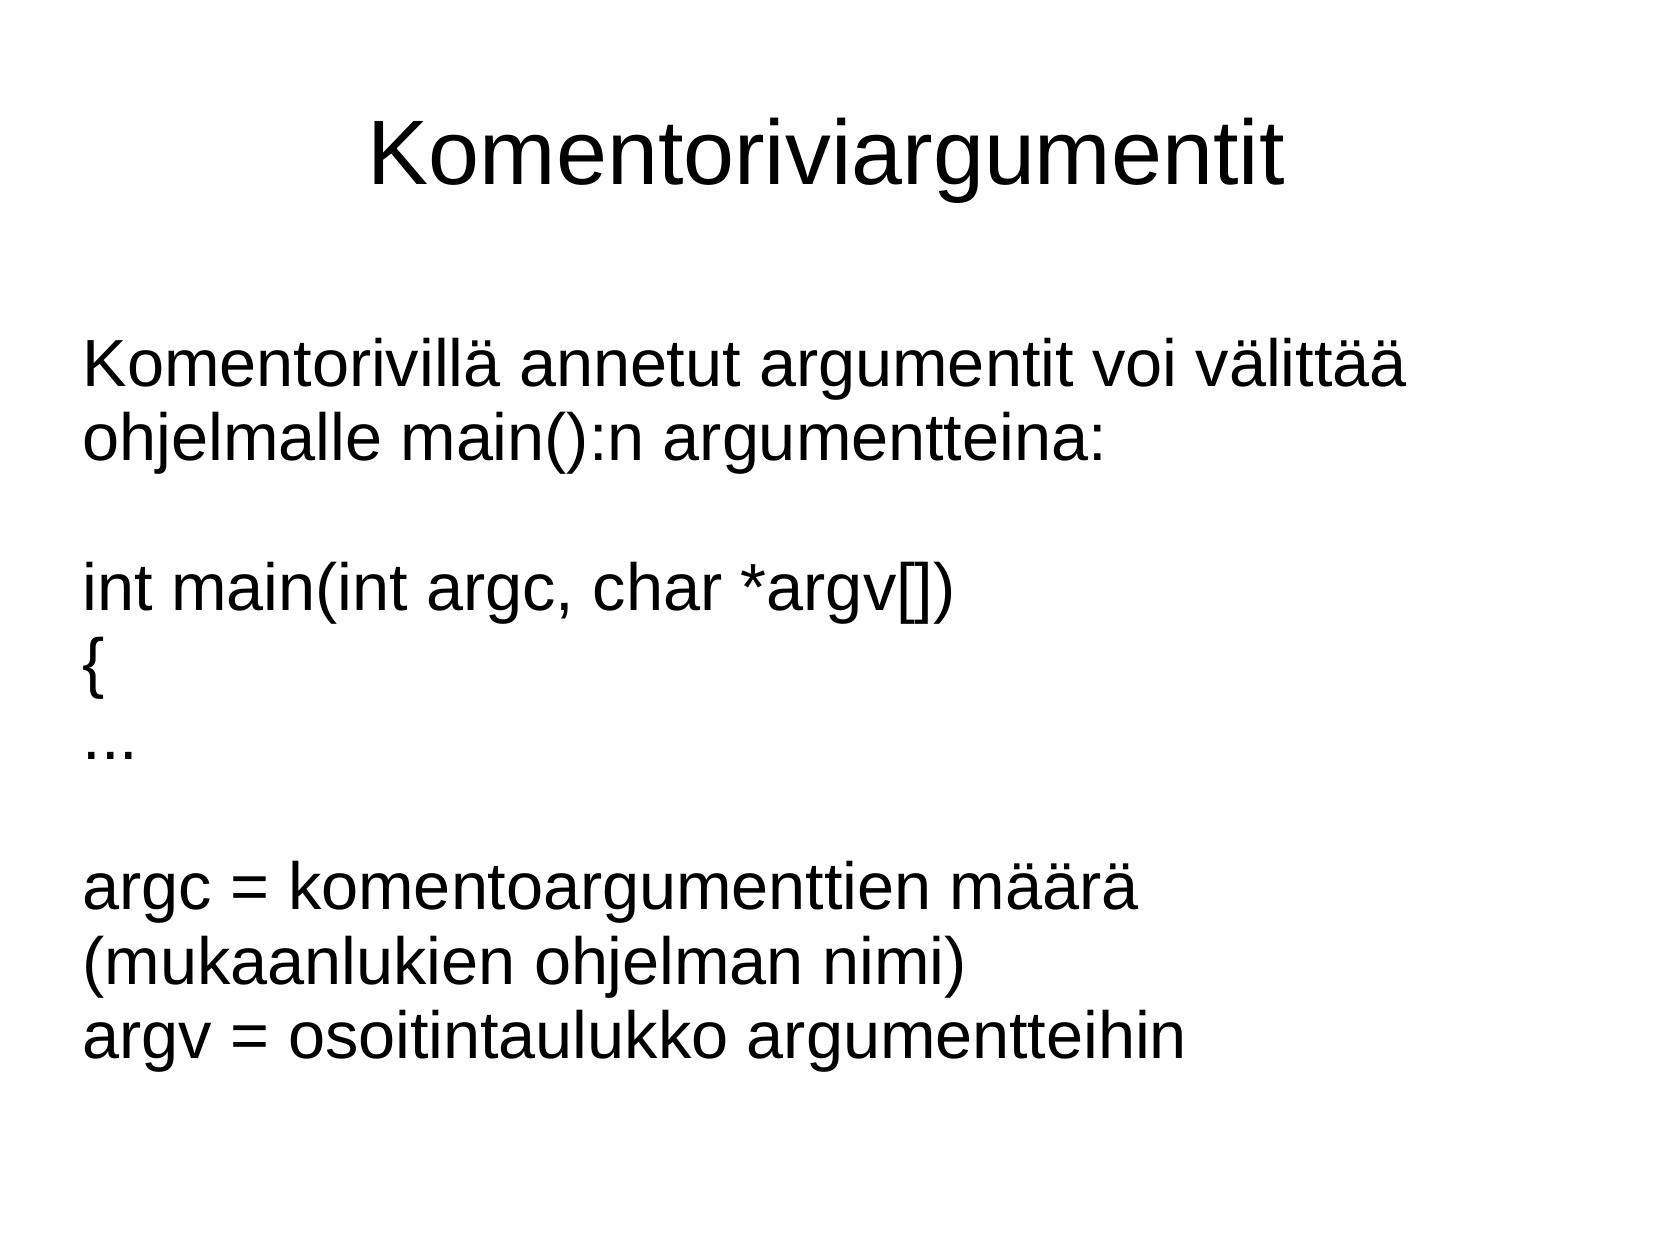

# Komentoriviargumentit
Komentorivillä annetut argumentit voi välittää ohjelmalle main():n argumentteina:
int main(int argc, char *argv[])
{
...
argc = komentoargumenttien määrä (mukaanlukien ohjelman nimi)
argv = osoitintaulukko argumentteihin